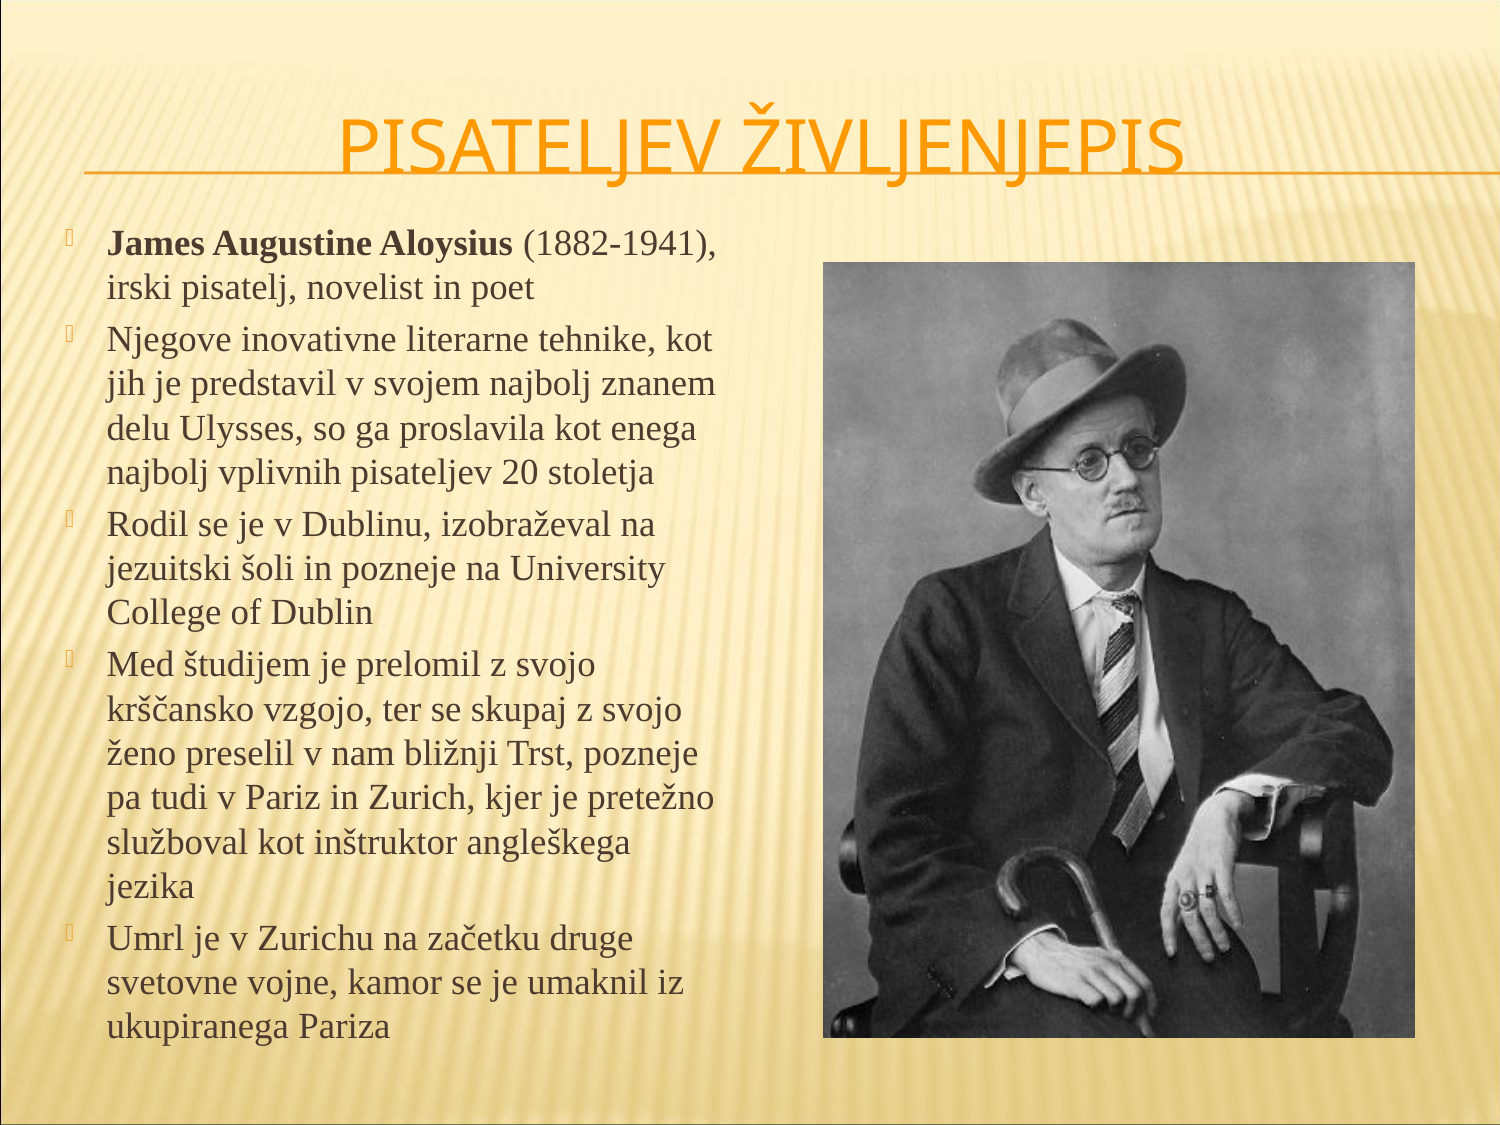

# Pisateljev življenjepis
James Augustine Aloysius (1882-1941), irski pisatelj, novelist in poet
Njegove inovativne literarne tehnike, kot jih je predstavil v svojem najbolj znanem delu Ulysses, so ga proslavila kot enega najbolj vplivnih pisateljev 20 stoletja
Rodil se je v Dublinu, izobraževal na jezuitski šoli in pozneje na University College of Dublin
Med študijem je prelomil z svojo krščansko vzgojo, ter se skupaj z svojo ženo preselil v nam bližnji Trst, pozneje pa tudi v Pariz in Zurich, kjer je pretežno služboval kot inštruktor angleškega jezika
Umrl je v Zurichu na začetku druge svetovne vojne, kamor se je umaknil iz ukupiranega Pariza